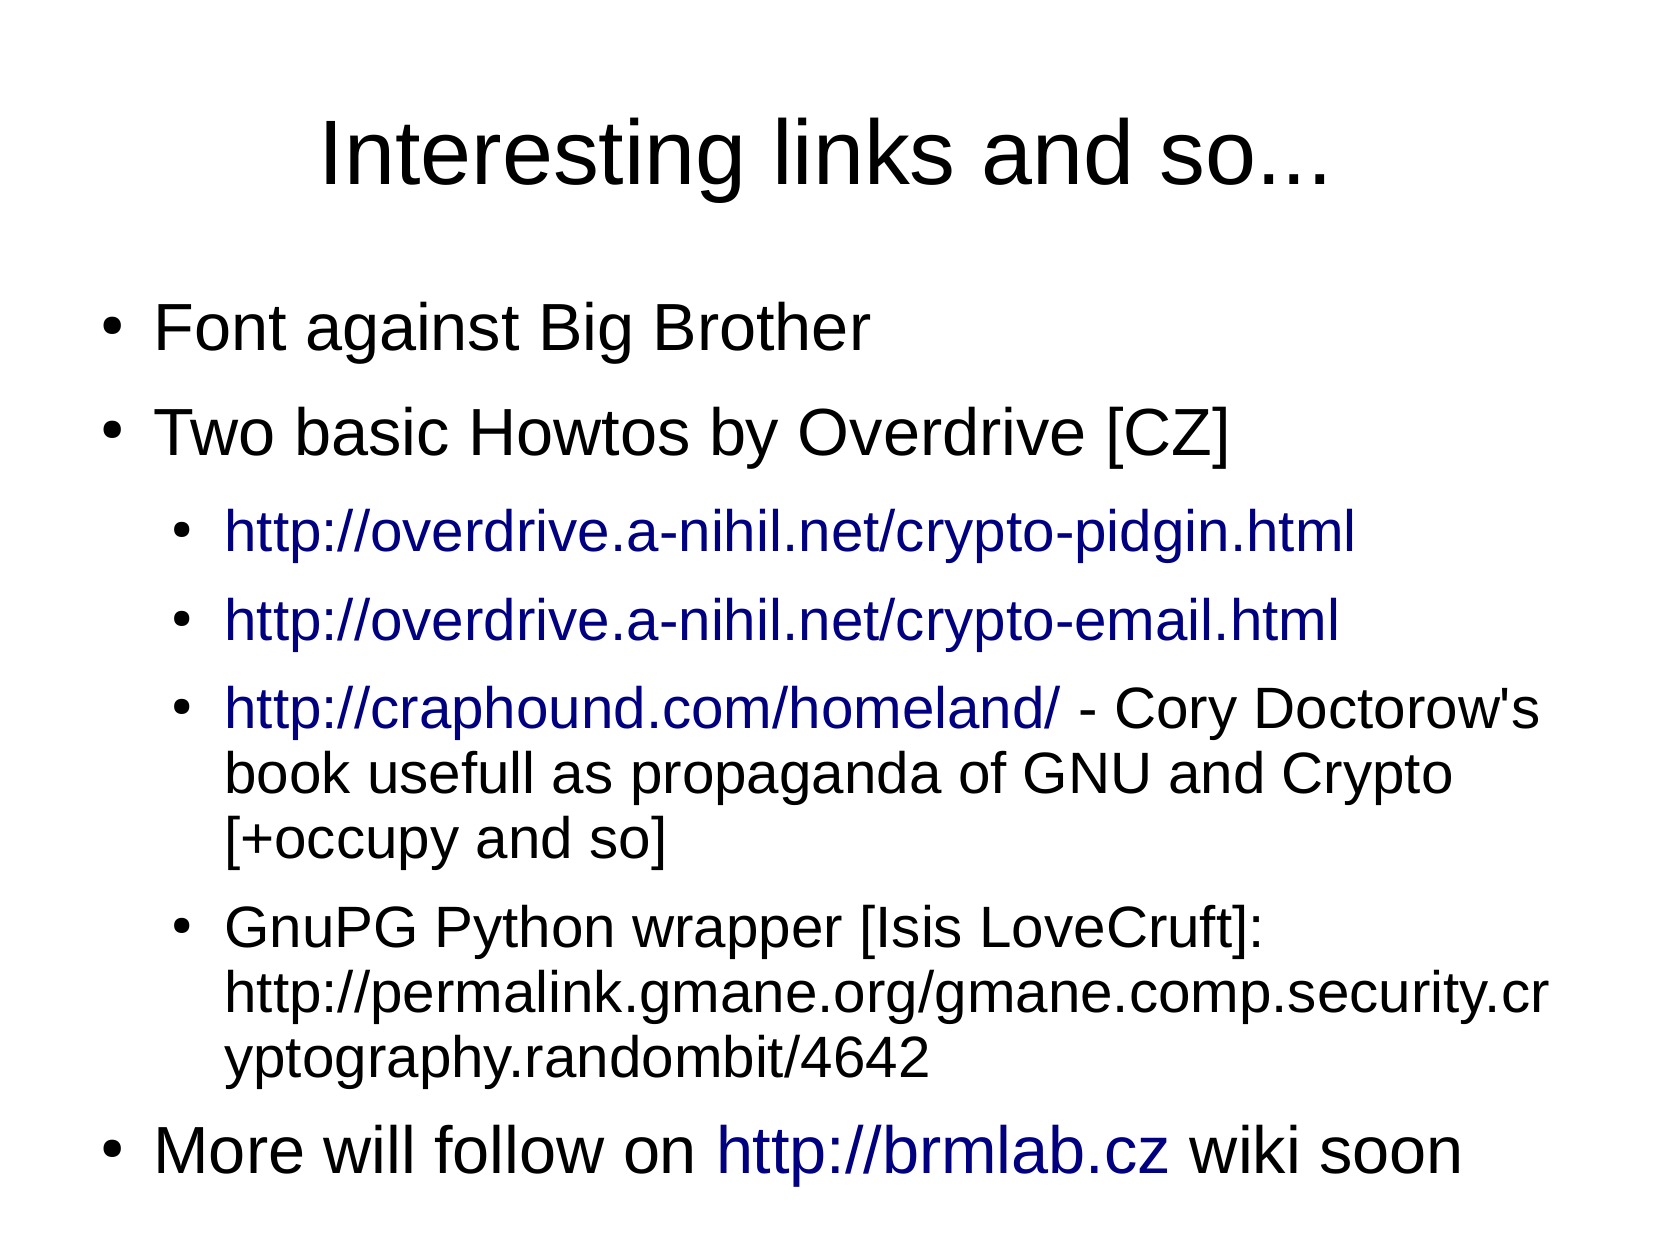

# Interesting links and so...
Font against Big Brother
Two basic Howtos by Overdrive [CZ]
http://overdrive.a-nihil.net/crypto-pidgin.html
http://overdrive.a-nihil.net/crypto-email.html
http://craphound.com/homeland/ - Cory Doctorow's book usefull as propaganda of GNU and Crypto [+occupy and so]
GnuPG Python wrapper [Isis LoveCruft]: http://permalink.gmane.org/gmane.comp.security.cryptography.randombit/4642
More will follow on http://brmlab.cz wiki soon